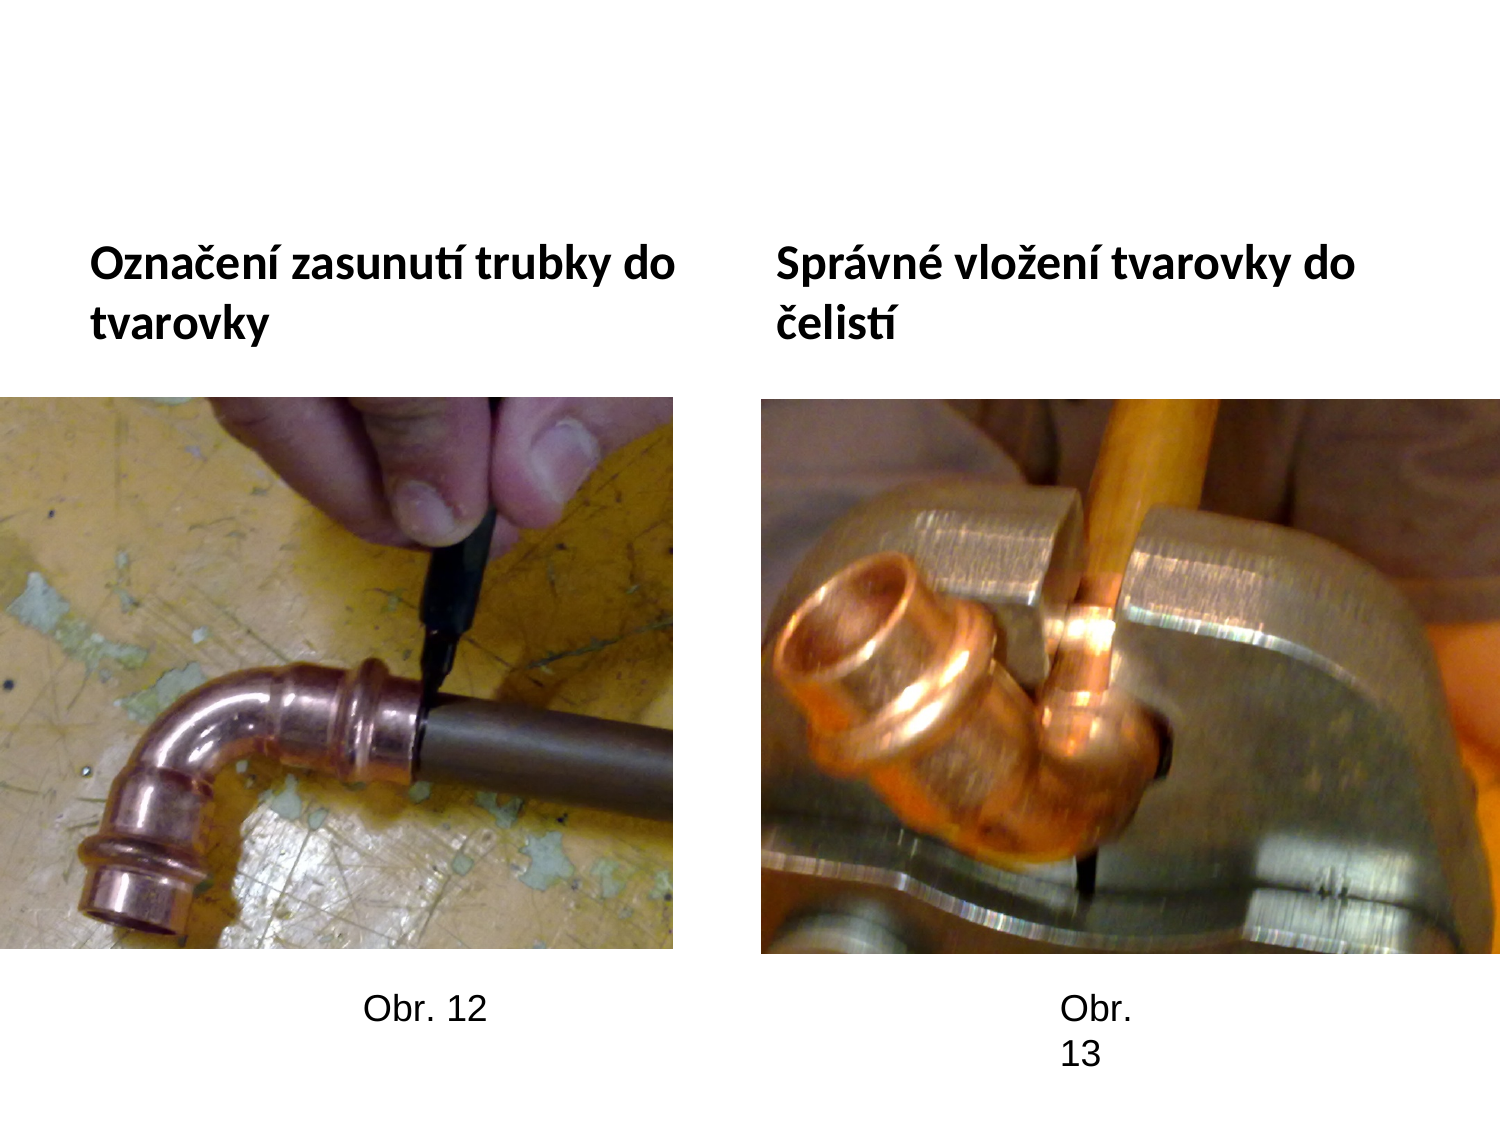

#
Označení zasunutí trubky do 	tvarovky
Správné vložení tvarovky do 	čelistí
Obr. 12
Obr. 13